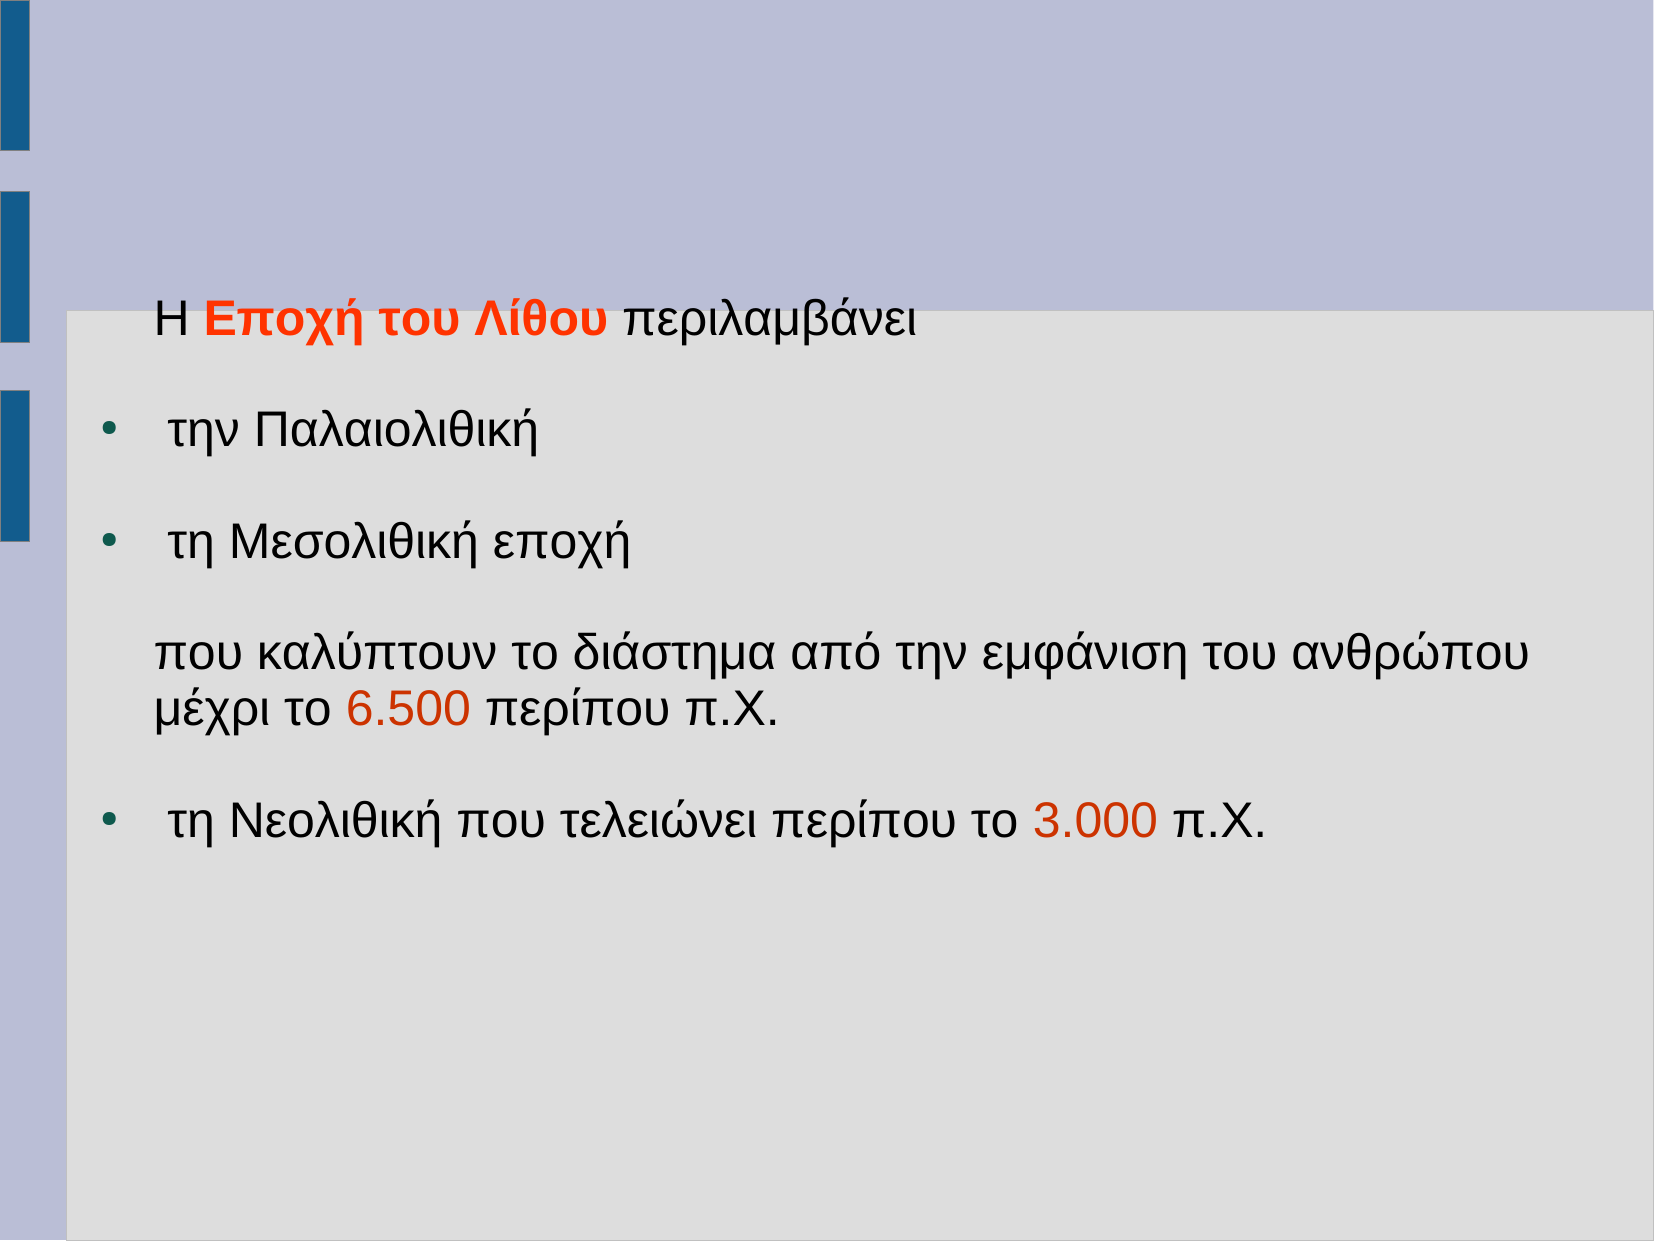

#
Η Εποχή του Λίθου περιλαμβάνει
 την Παλαιολιθική
 τη Μεσολιθική εποχή
που καλύπτουν το διάστημα από την εμφάνιση του ανθρώπου μέχρι το 6.500 περίπου π.Χ.
 τη Νεολιθική που τελειώνει περίπου το 3.000 π.Χ.